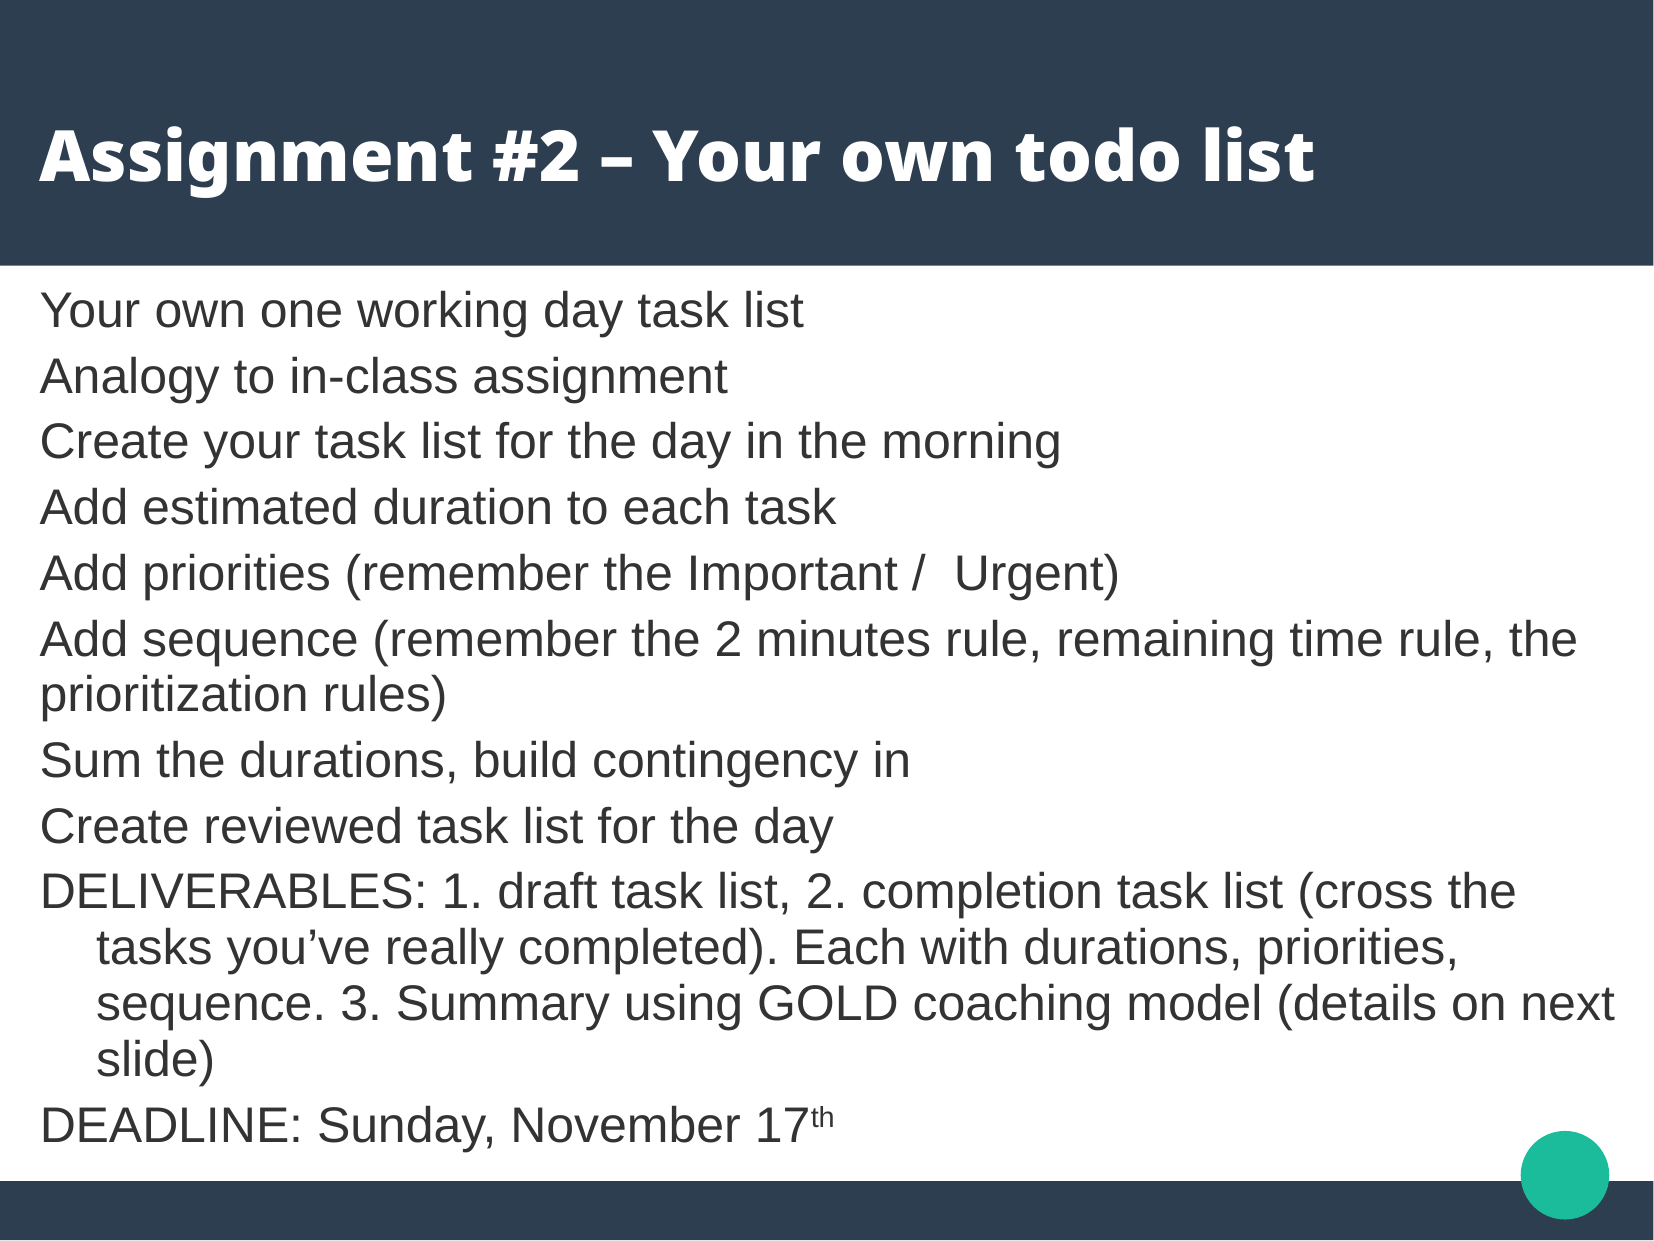

# Assignment #2 – Your own todo list
Your own one working day task list
Analogy to in-class assignment
Create your task list for the day in the morning
Add estimated duration to each task
Add priorities (remember the Important / Urgent)
Add sequence (remember the 2 minutes rule, remaining time rule, the prioritization rules)
Sum the durations, build contingency in
Create reviewed task list for the day
DELIVERABLES: 1. draft task list, 2. completion task list (cross the tasks you’ve really completed). Each with durations, priorities, sequence. 3. Summary using GOLD coaching model (details on next slide)
DEADLINE: Sunday, November 17th